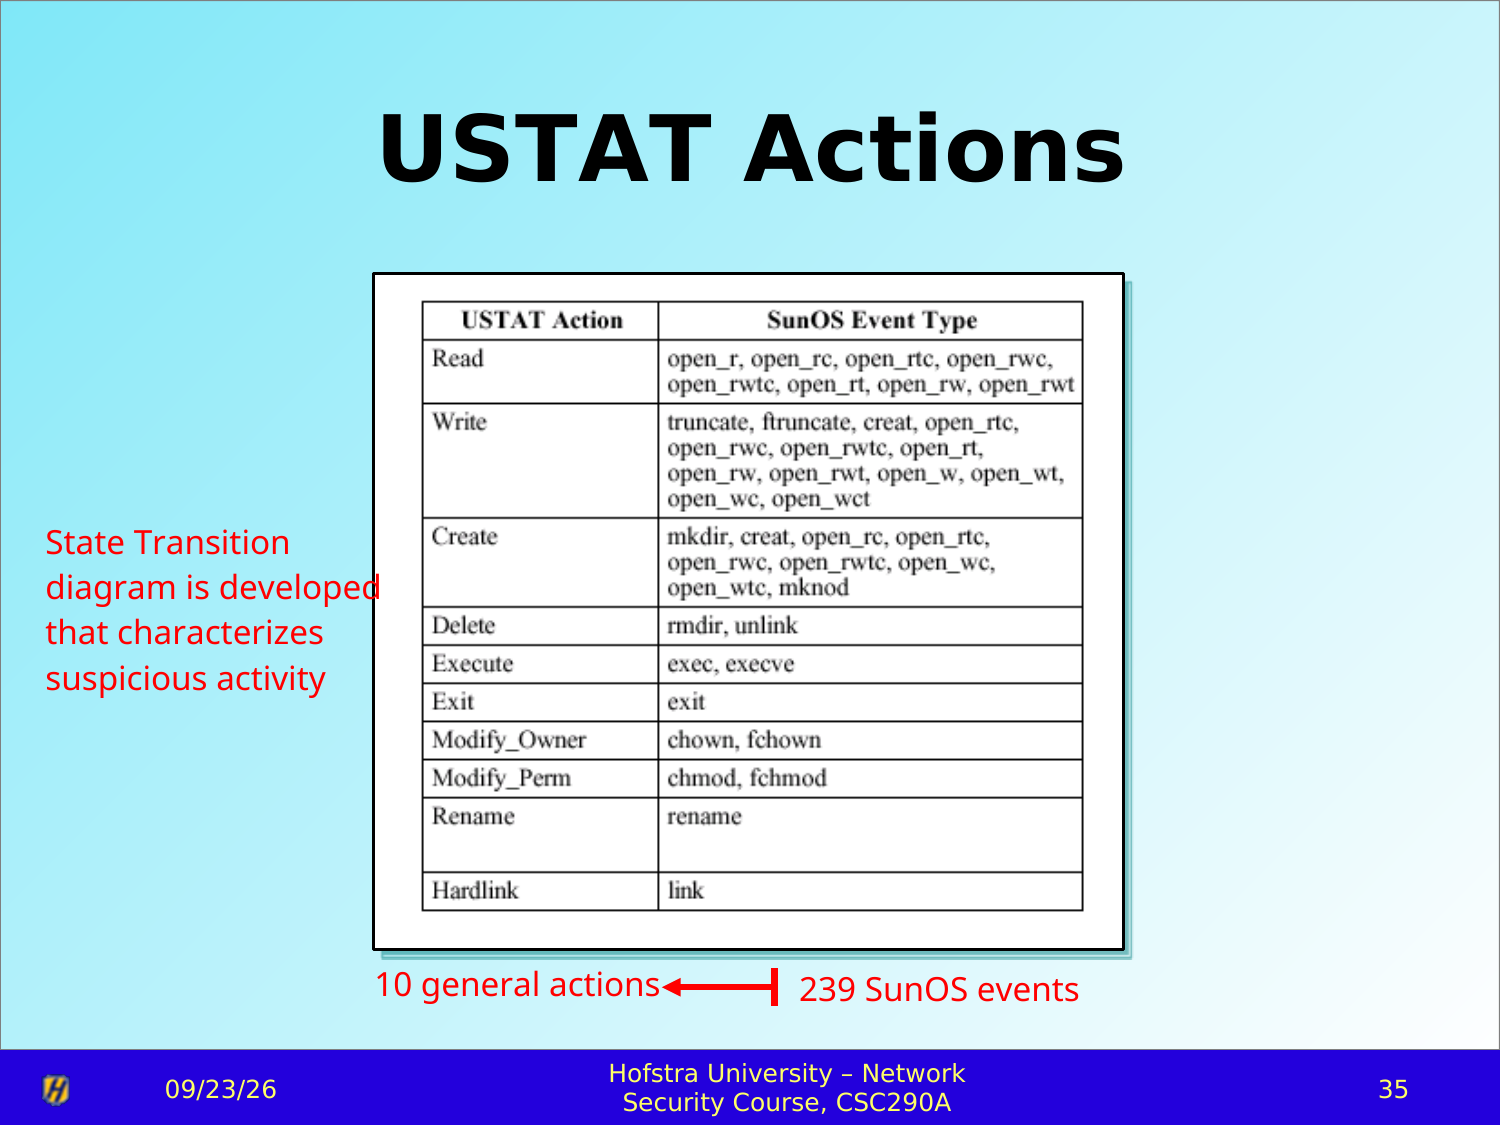

# USTAT Actions
State Transition diagram is developed that characterizes suspicious activity
10 general actions
239 SunOS events
35